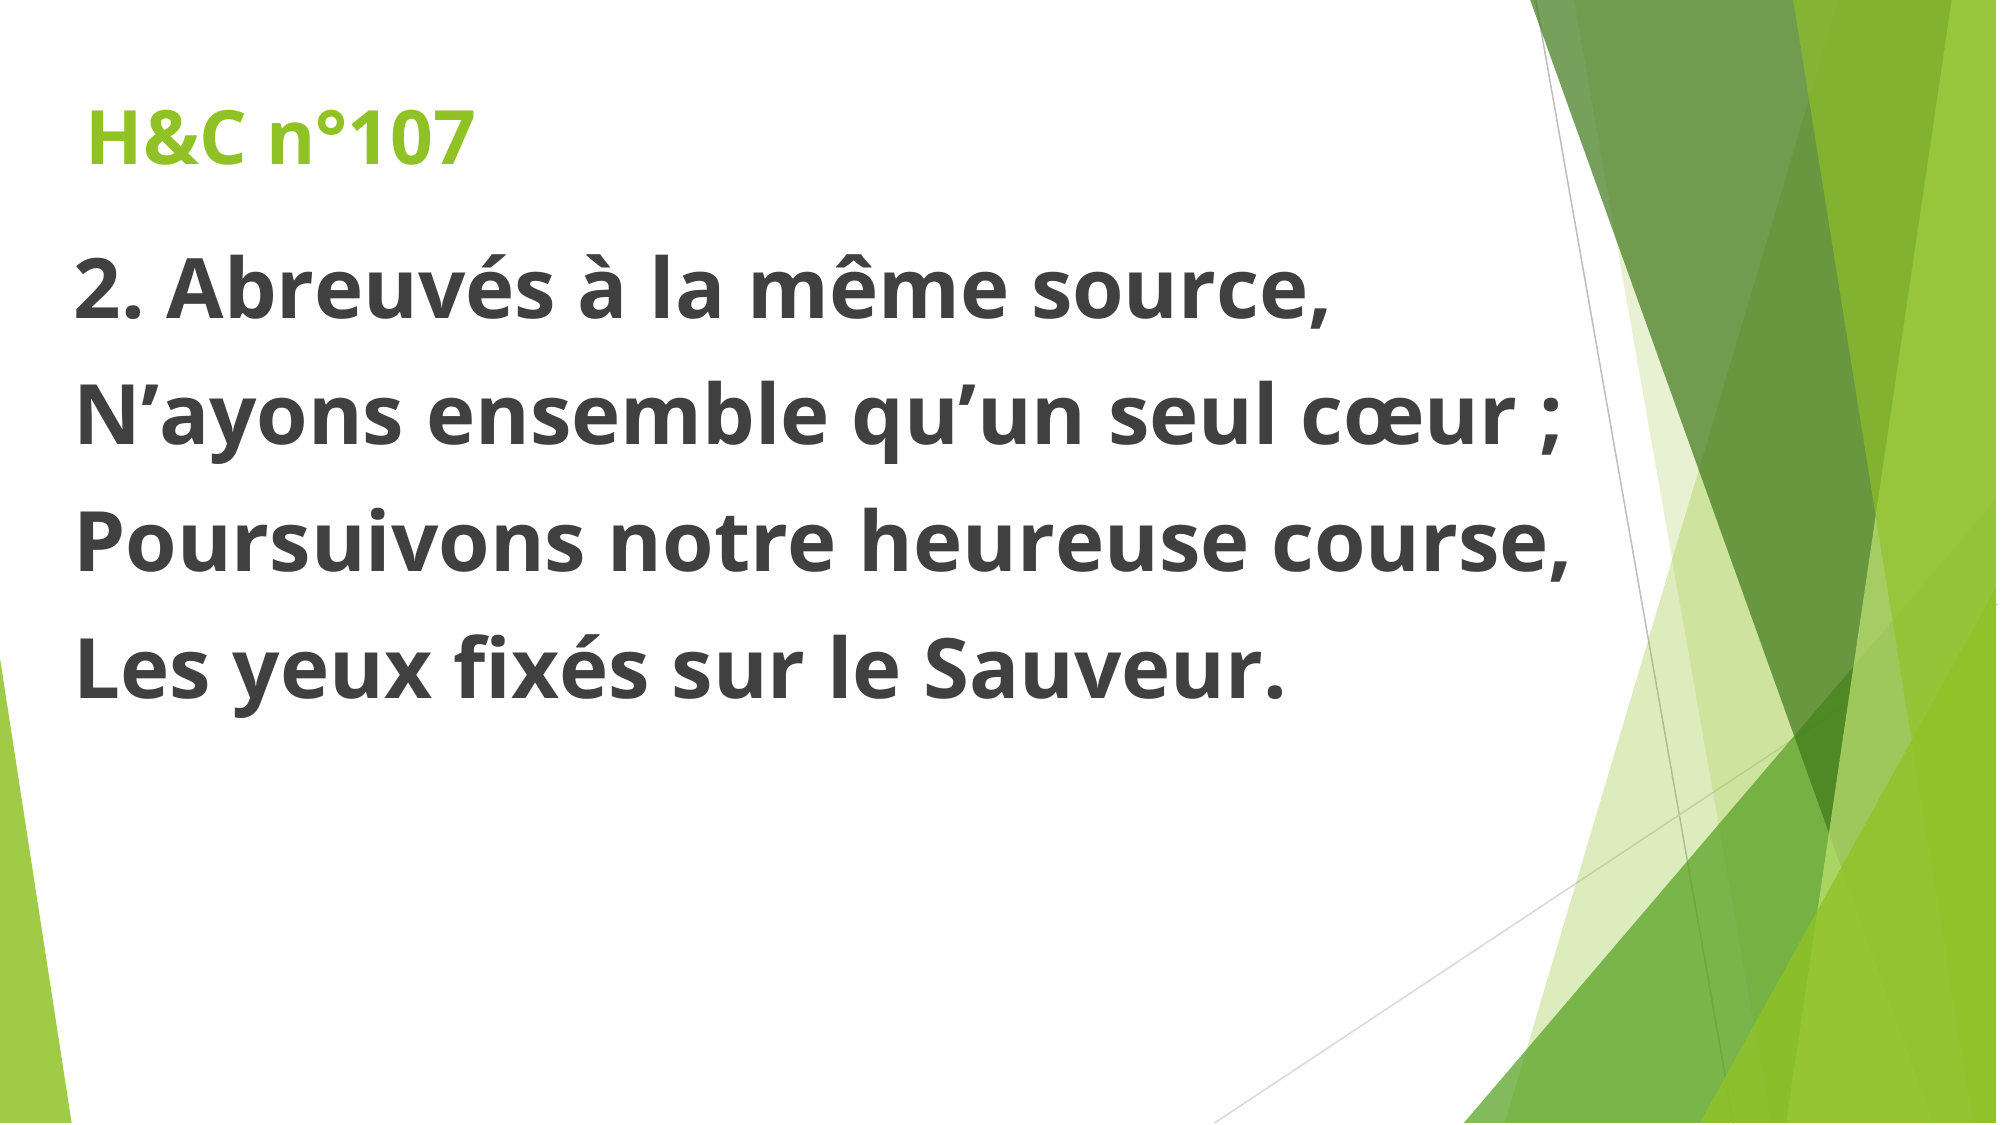

H&C n°107
2. Abreuvés à la même source,
N’ayons ensemble qu’un seul cœur ;
Poursuivons notre heureuse course,
Les yeux fixés sur le Sauveur.